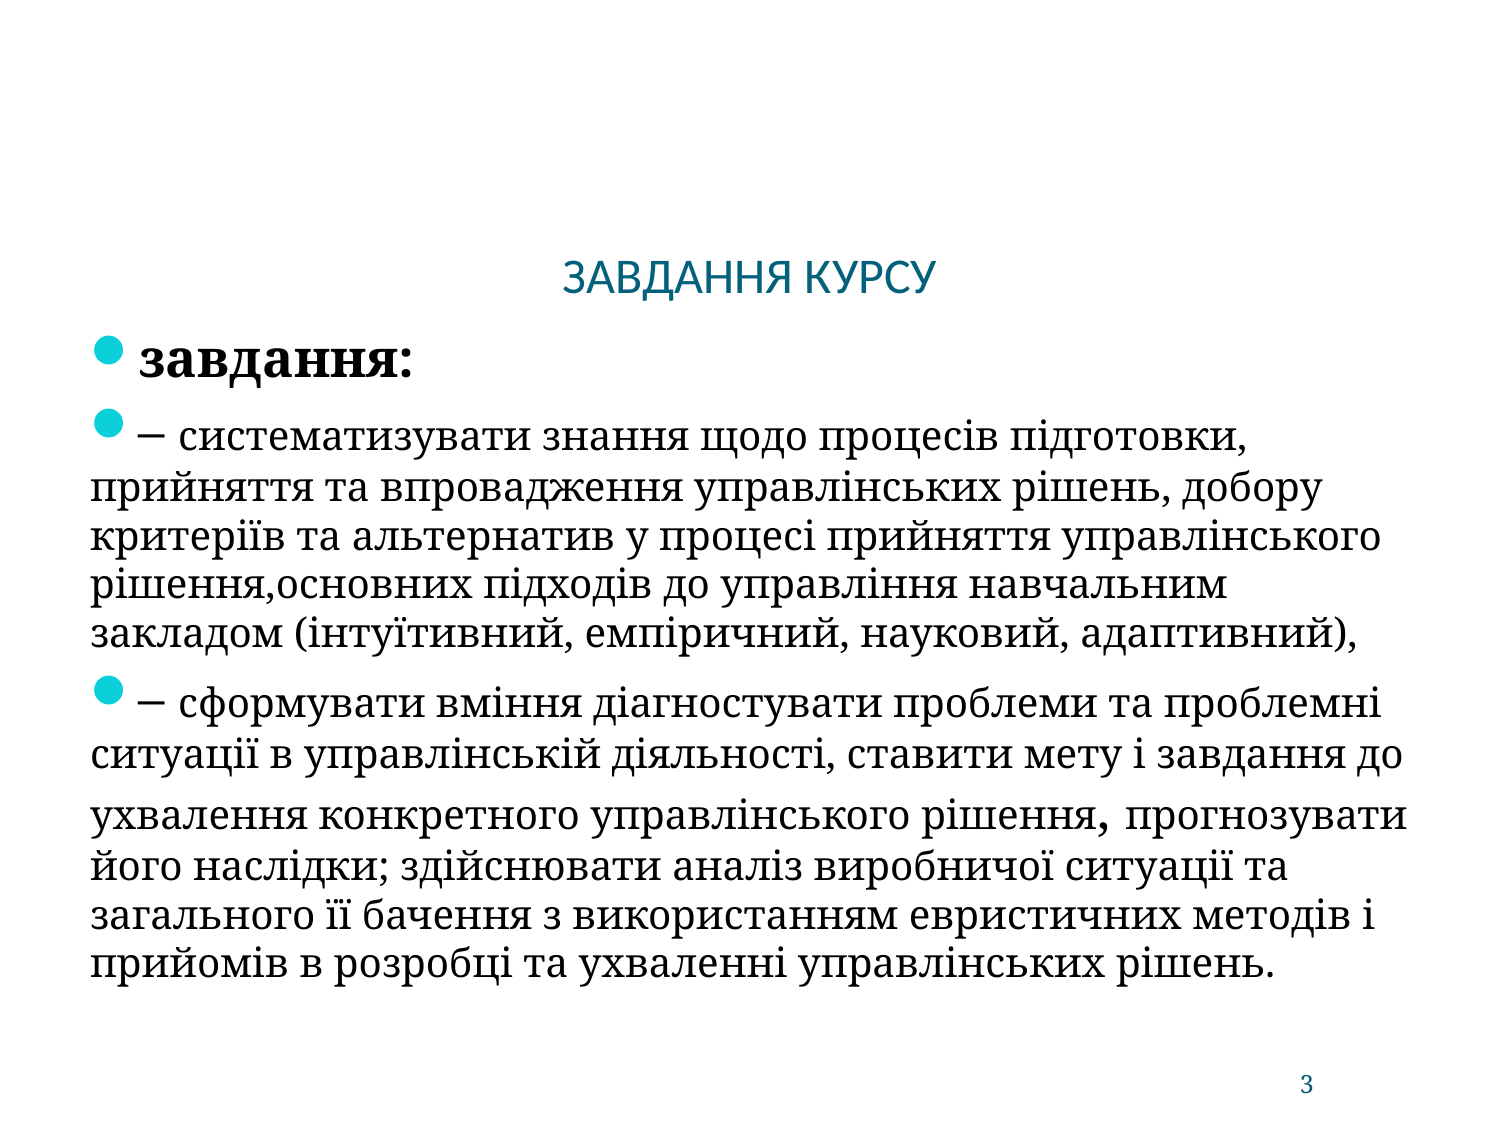

# ЗАВДАННЯ КУРСУ
завдання:
– систематизувати знання щодо процесів підготовки, прийняття та впровадження управлінських рішень, добору критеріїв та альтернатив у процесі прийняття управлінського рішення,основних підходів до управління навчальним закладом (інтуїтивний, емпіричний, науковий, адаптивний),
– сформувати вміння діагностувати проблеми та проблемні ситуації в управлінській діяльності, ставити мету і завдання до ухвалення конкретного управлінського рішення, прогнозувати його наслідки; здійснювати аналіз виробничої ситуації та загального її бачення з використанням евристичних методів і прийомів в розробці та ухваленні управлінських рішень.